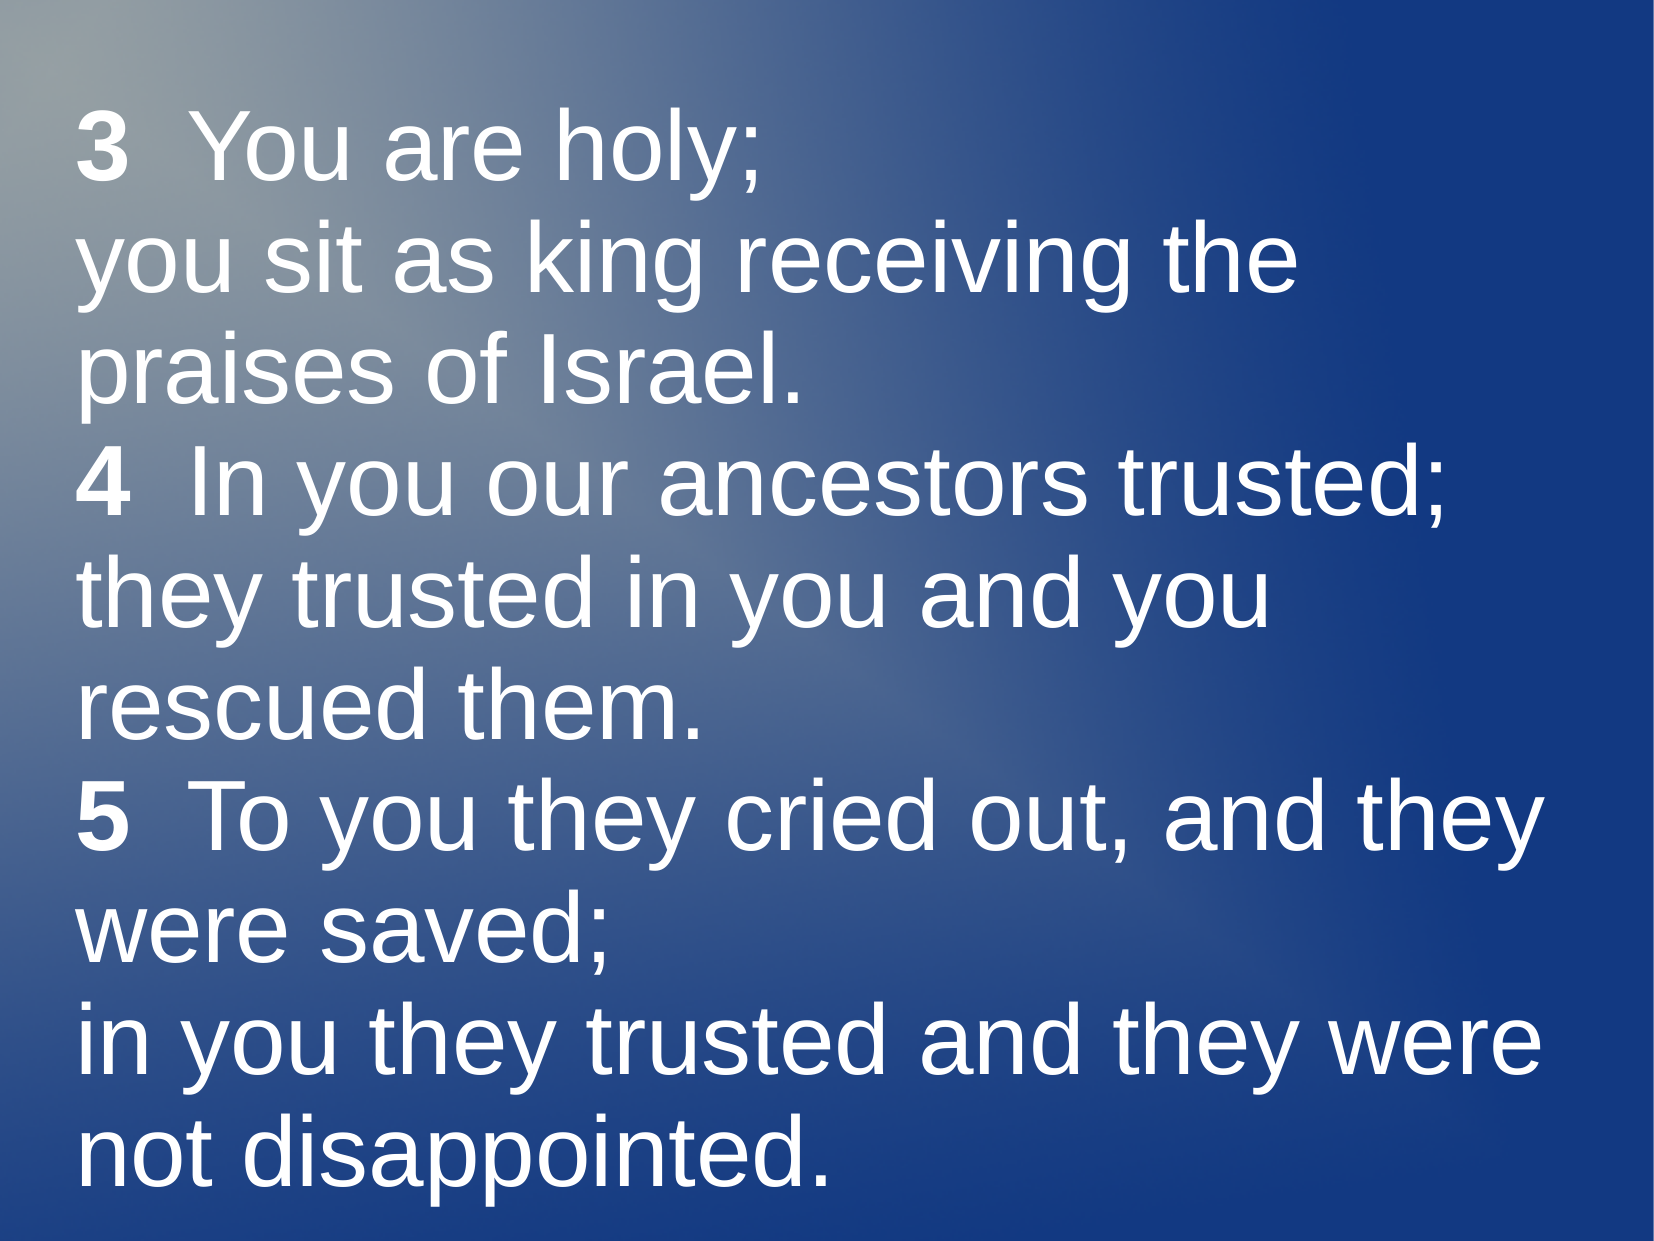

# 3  You are holy; you sit as king receiving the praises of Israel. 4  In you our ancestors trusted; they trusted in you and you rescued them. 5  To you they cried out, and they were saved; in you they trusted and they were not disappointed.